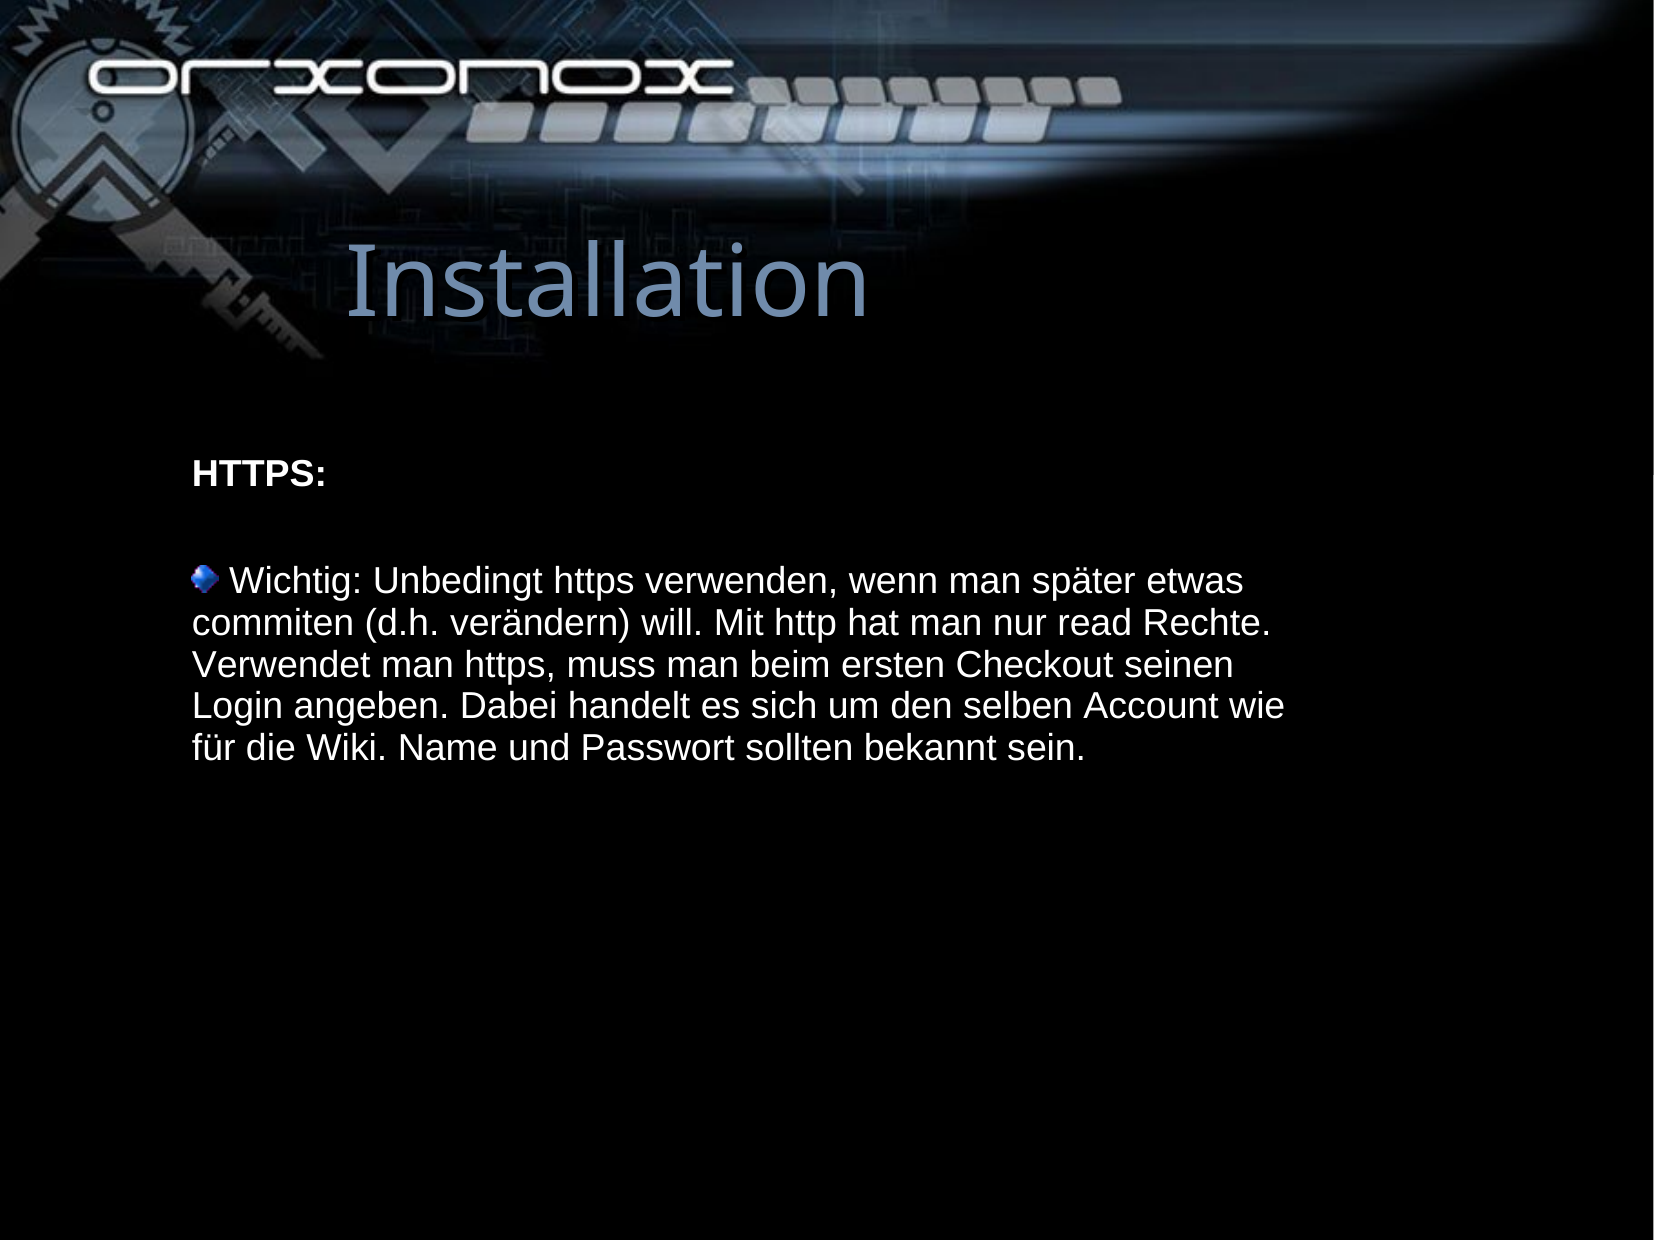

Installation
HTTPS:
 Wichtig: Unbedingt https verwenden, wenn man später etwas commiten (d.h. verändern) will. Mit http hat man nur read Rechte. Verwendet man https, muss man beim ersten Checkout seinen Login angeben. Dabei handelt es sich um den selben Account wie für die Wiki. Name und Passwort sollten bekannt sein.